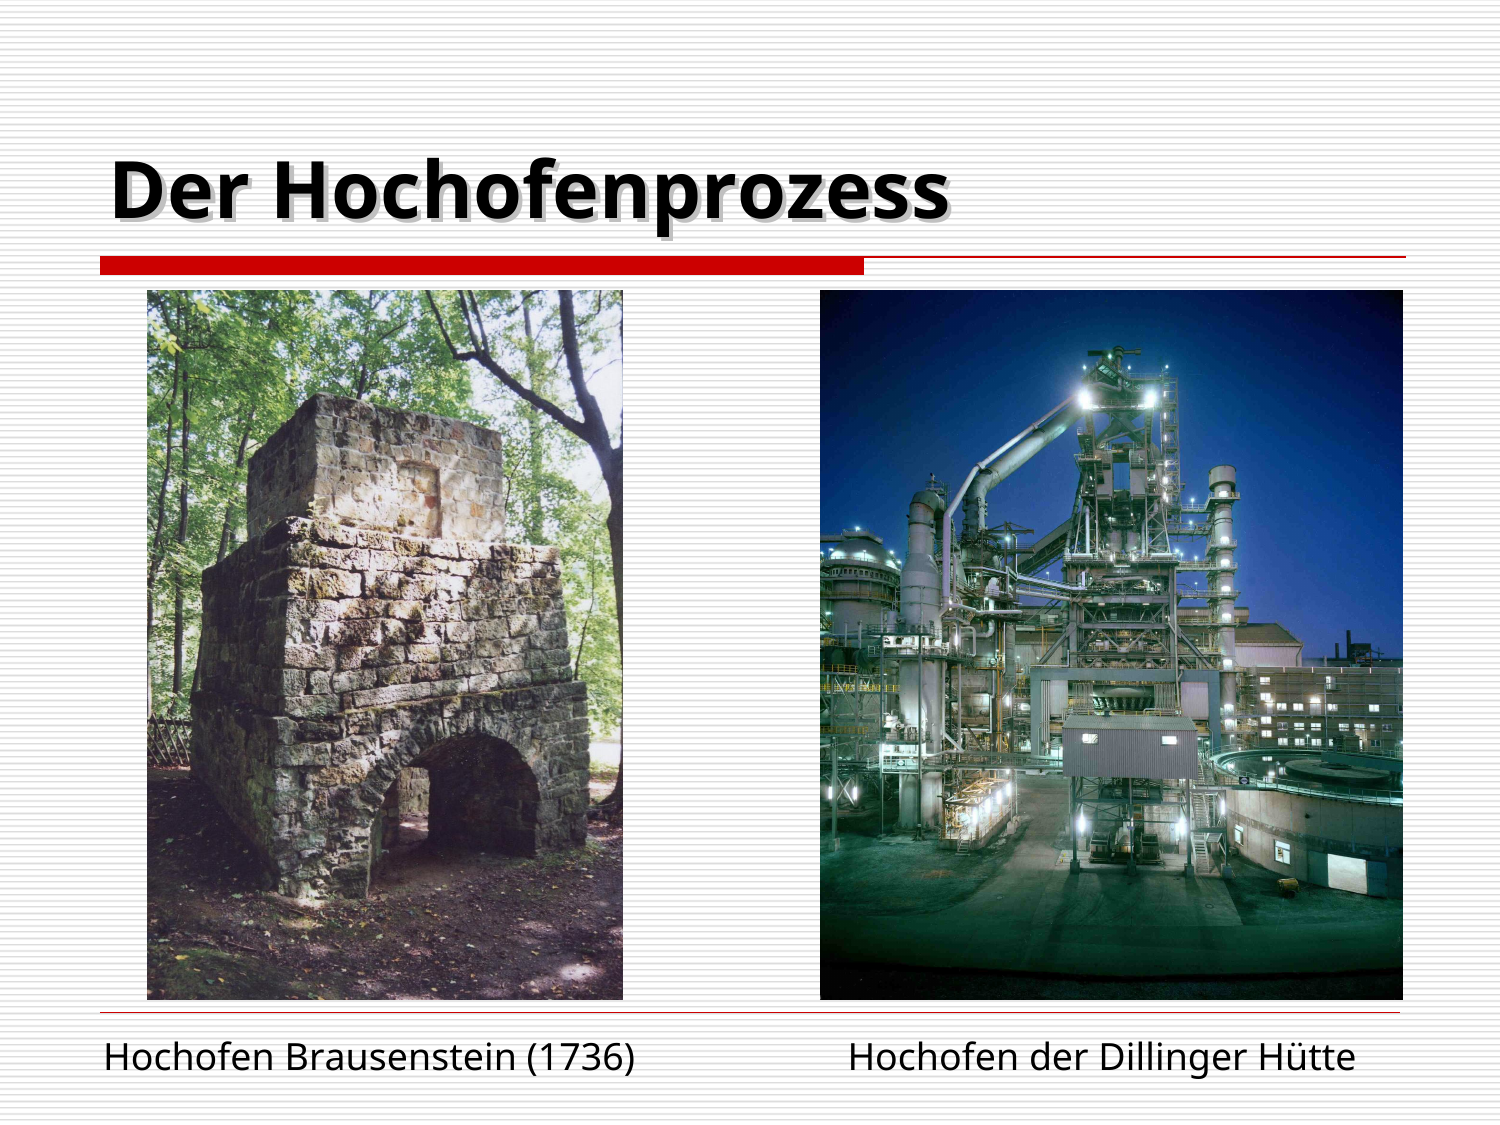

# Der Hochofenprozess
Hochofen Brausenstein (1736)
Hochofen der Dillinger Hütte